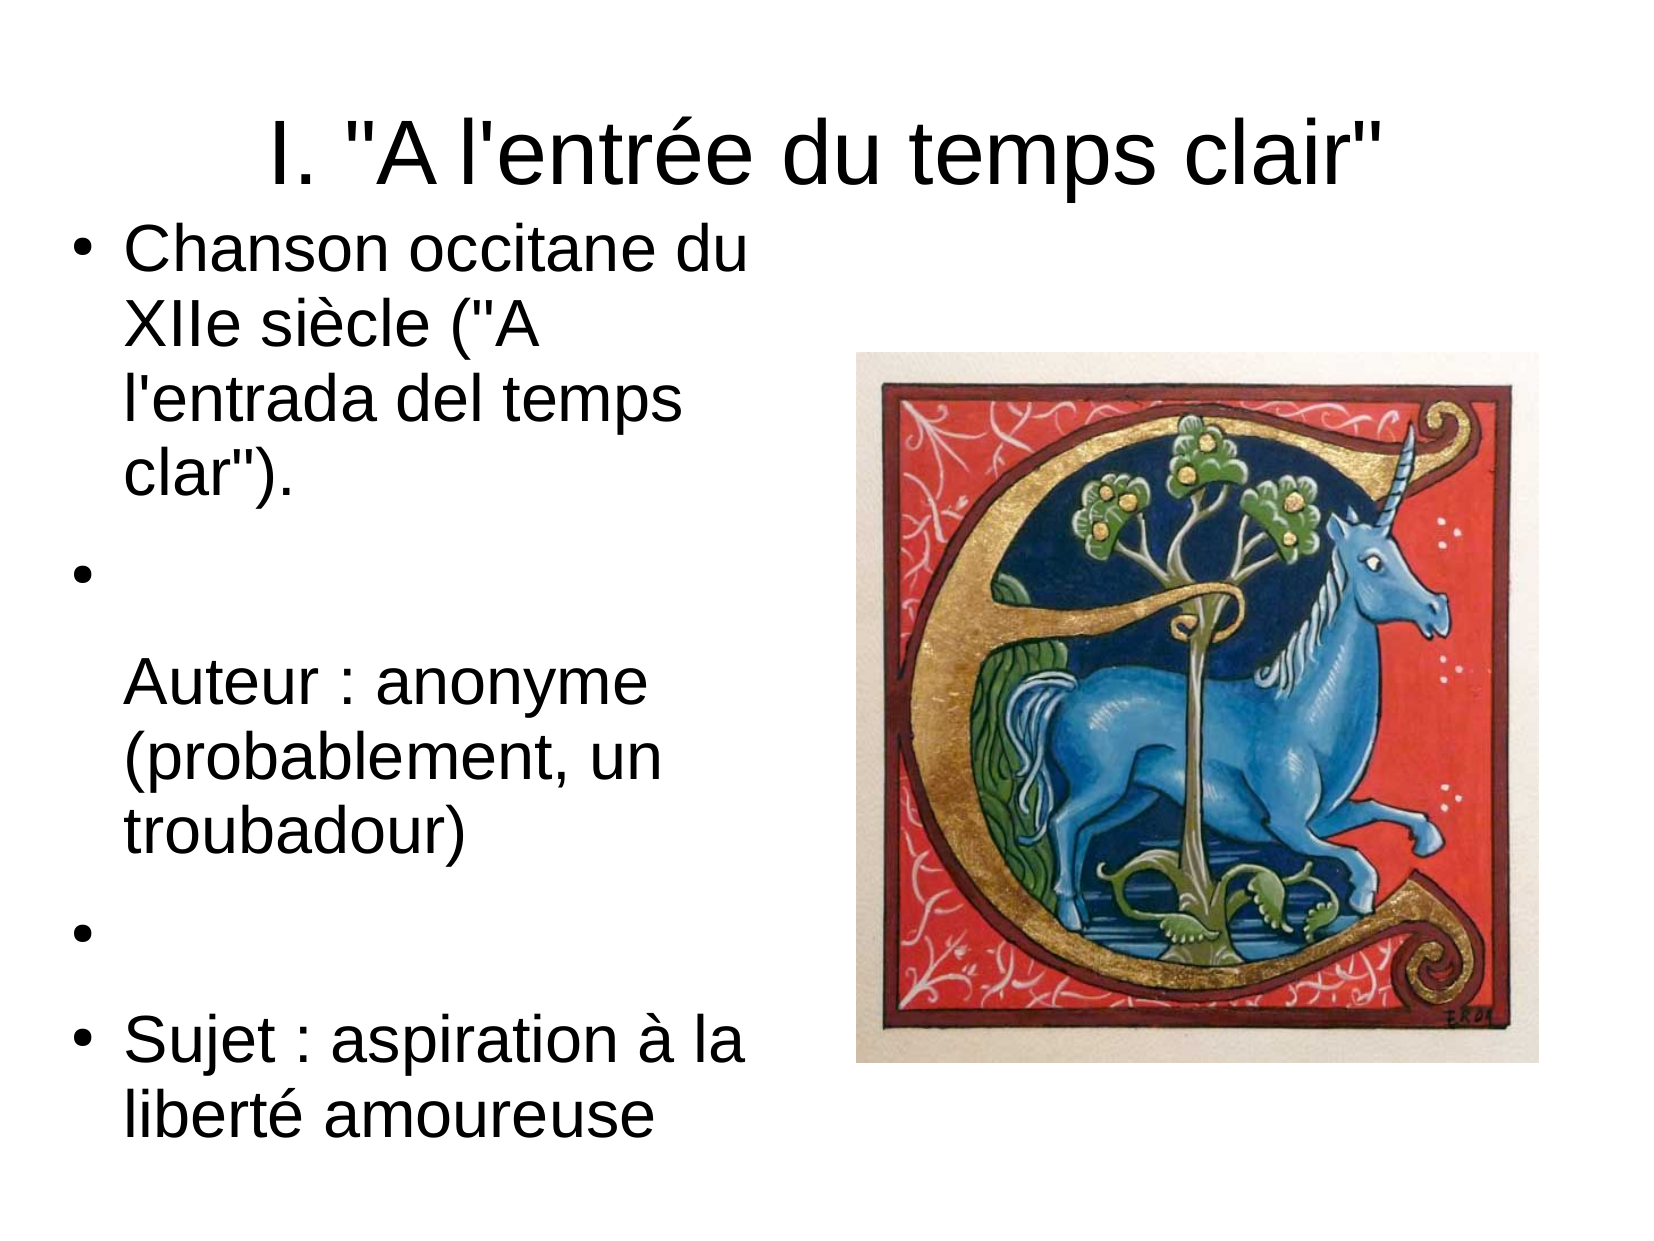

# I. "A l'entrée du temps clair"
Chanson occitane du XIIe siècle ("A l'entrada del temps clar").
Auteur : anonyme (probablement, un troubadour)
Sujet : aspiration à la liberté amoureuse